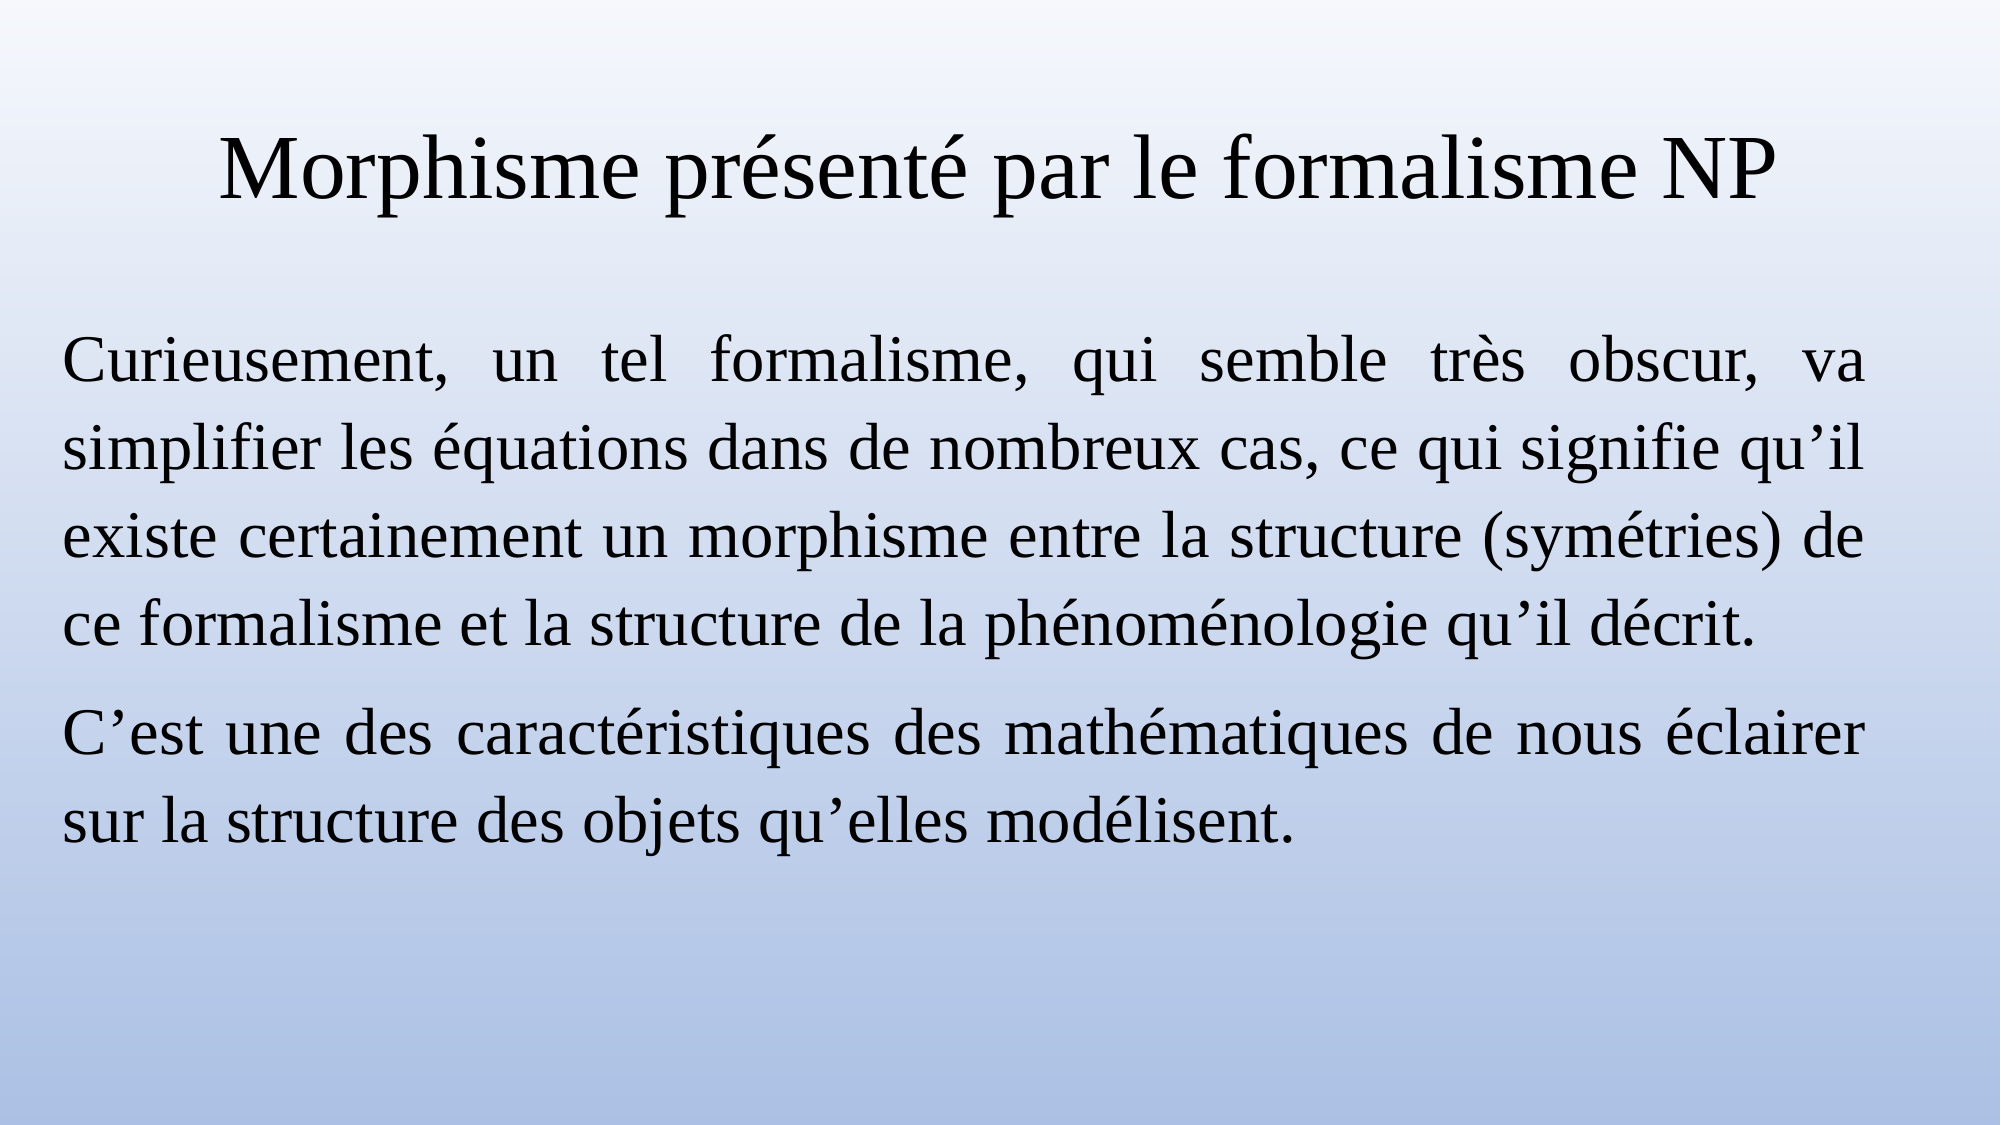

# Morphisme présenté par le formalisme NP
Curieusement, un tel formalisme, qui semble très obscur, va simplifier les équations dans de nombreux cas, ce qui signifie qu’il existe certainement un morphisme entre la structure (symétries) de ce formalisme et la structure de la phénoménologie qu’il décrit.
C’est une des caractéristiques des mathématiques de nous éclairer sur la structure des objets qu’elles modélisent.